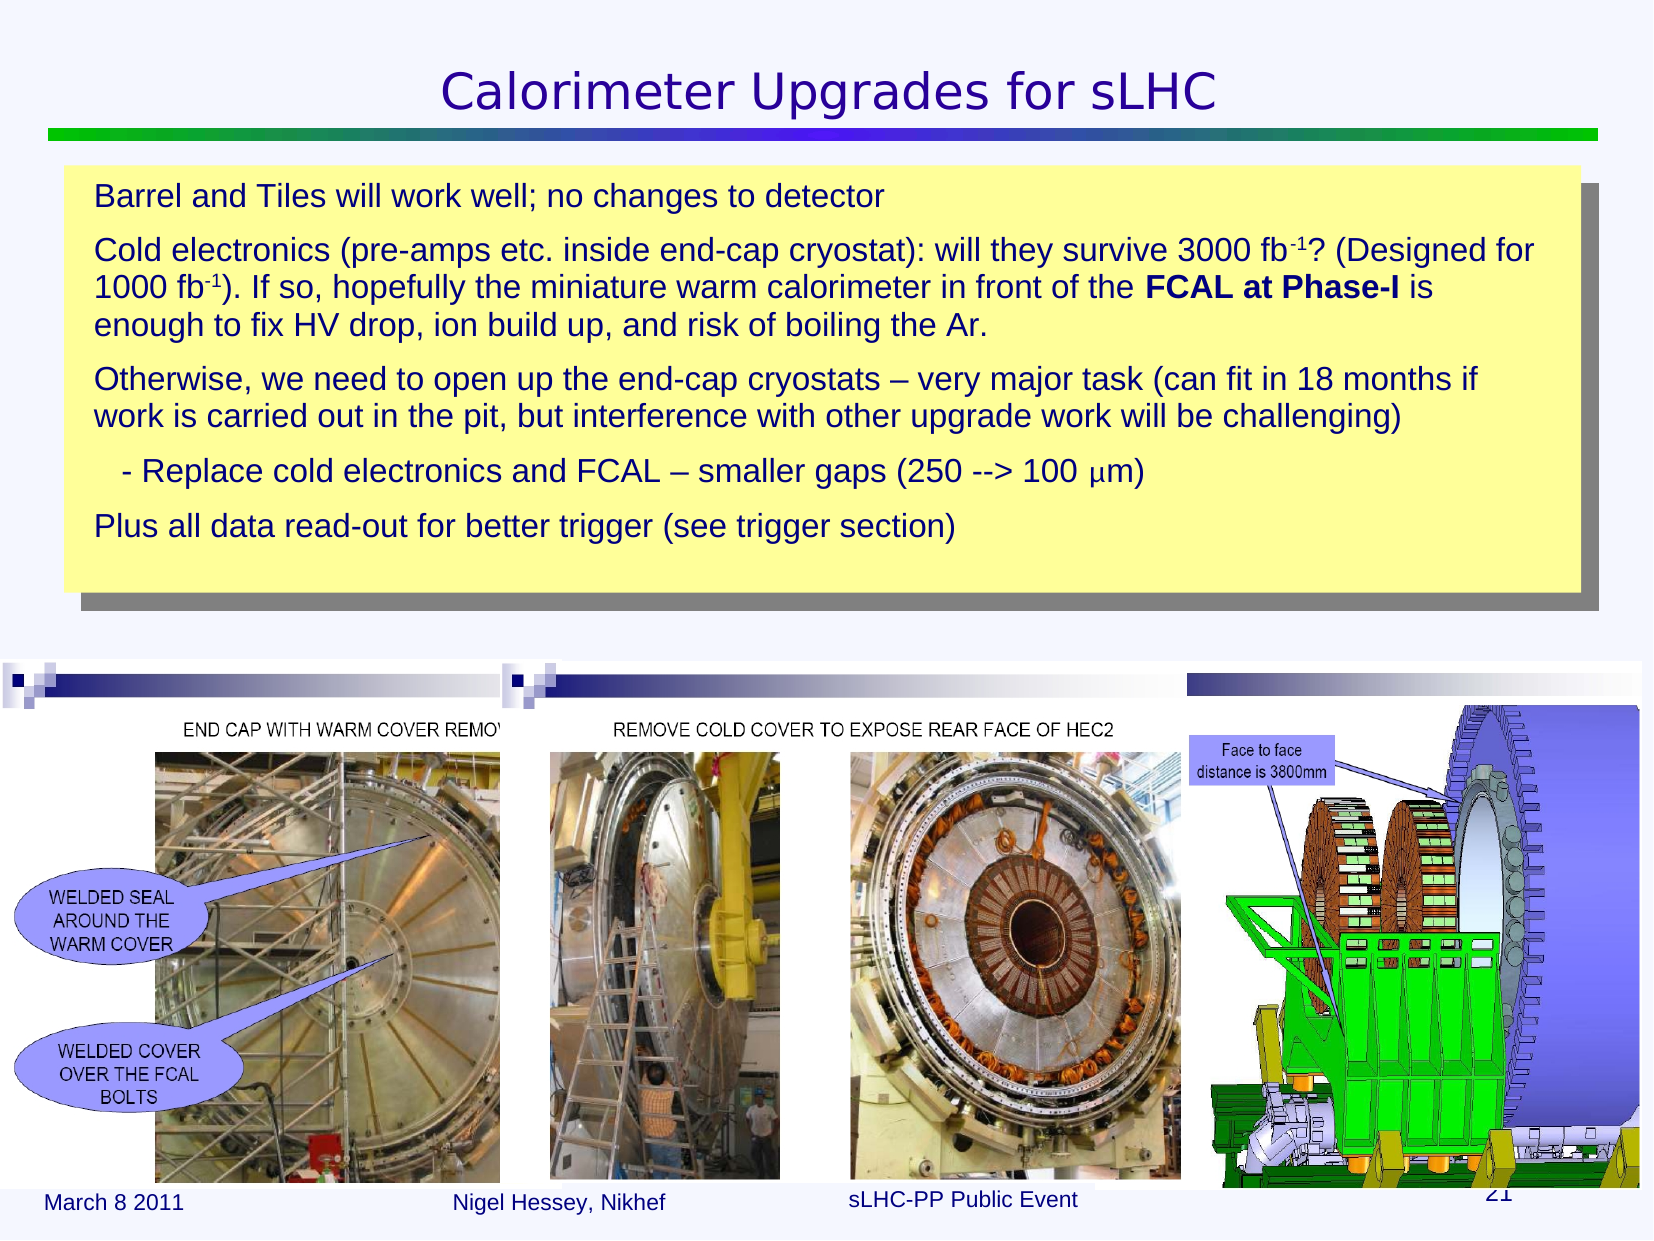

# Calorimeter Upgrades for sLHC
Barrel and Tiles will work well; no changes to detector
Cold electronics (pre-amps etc. inside end-cap cryostat): will they survive 3000 fb-1? (Designed for 1000 fb-1). If so, hopefully the miniature warm calorimeter in front of the FCAL at Phase-I is enough to fix HV drop, ion build up, and risk of boiling the Ar.
Otherwise, we need to open up the end-cap cryostats – very major task (can fit in 18 months if work is carried out in the pit, but interference with other upgrade work will be challenging)
 - Replace cold electronics and FCAL – smaller gaps (250 --> 100 m)
Plus all data read-out for better trigger (see trigger section)